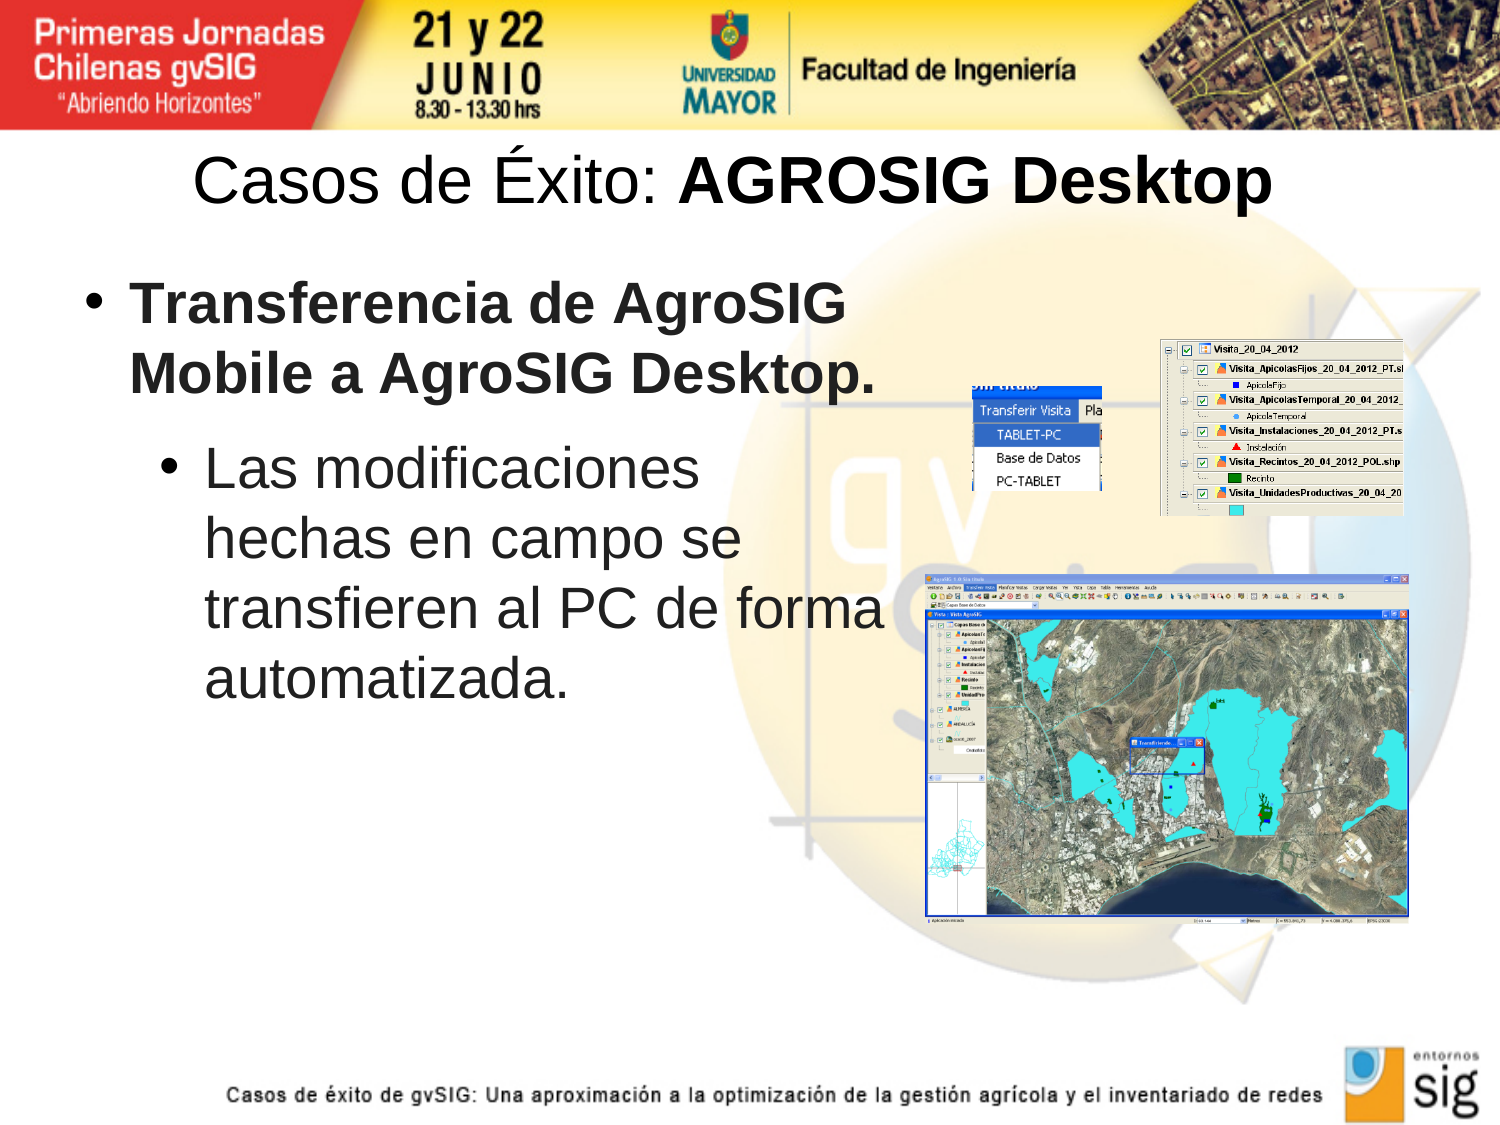

# Casos de Éxito: AGROSIG Desktop
Transferencia de AgroSIG Mobile a AgroSIG Desktop.
Las modificaciones hechas en campo se transfieren al PC de forma automatizada.